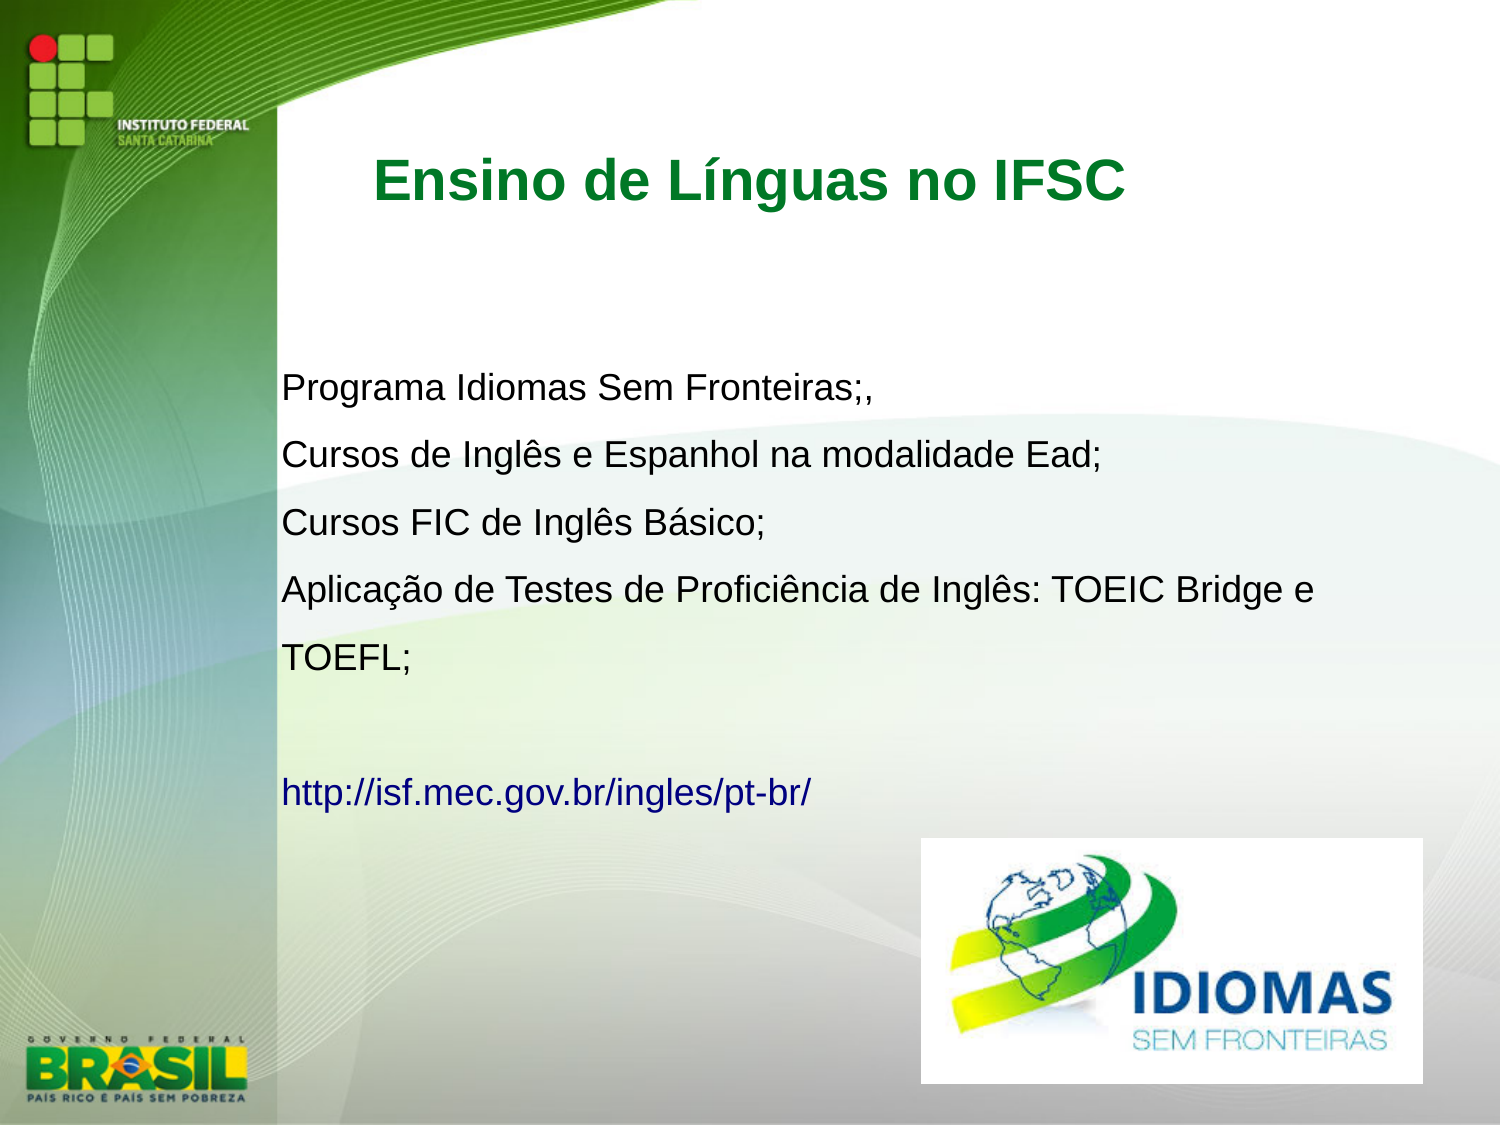

Ensino de Línguas no IFSC
# Programa Idiomas Sem Fronteiras;,
Cursos de Inglês e Espanhol na modalidade Ead;
Cursos FIC de Inglês Básico;
Aplicação de Testes de Proficiência de Inglês: TOEIC Bridge e TOEFL;
http://isf.mec.gov.br/ingles/pt-br/